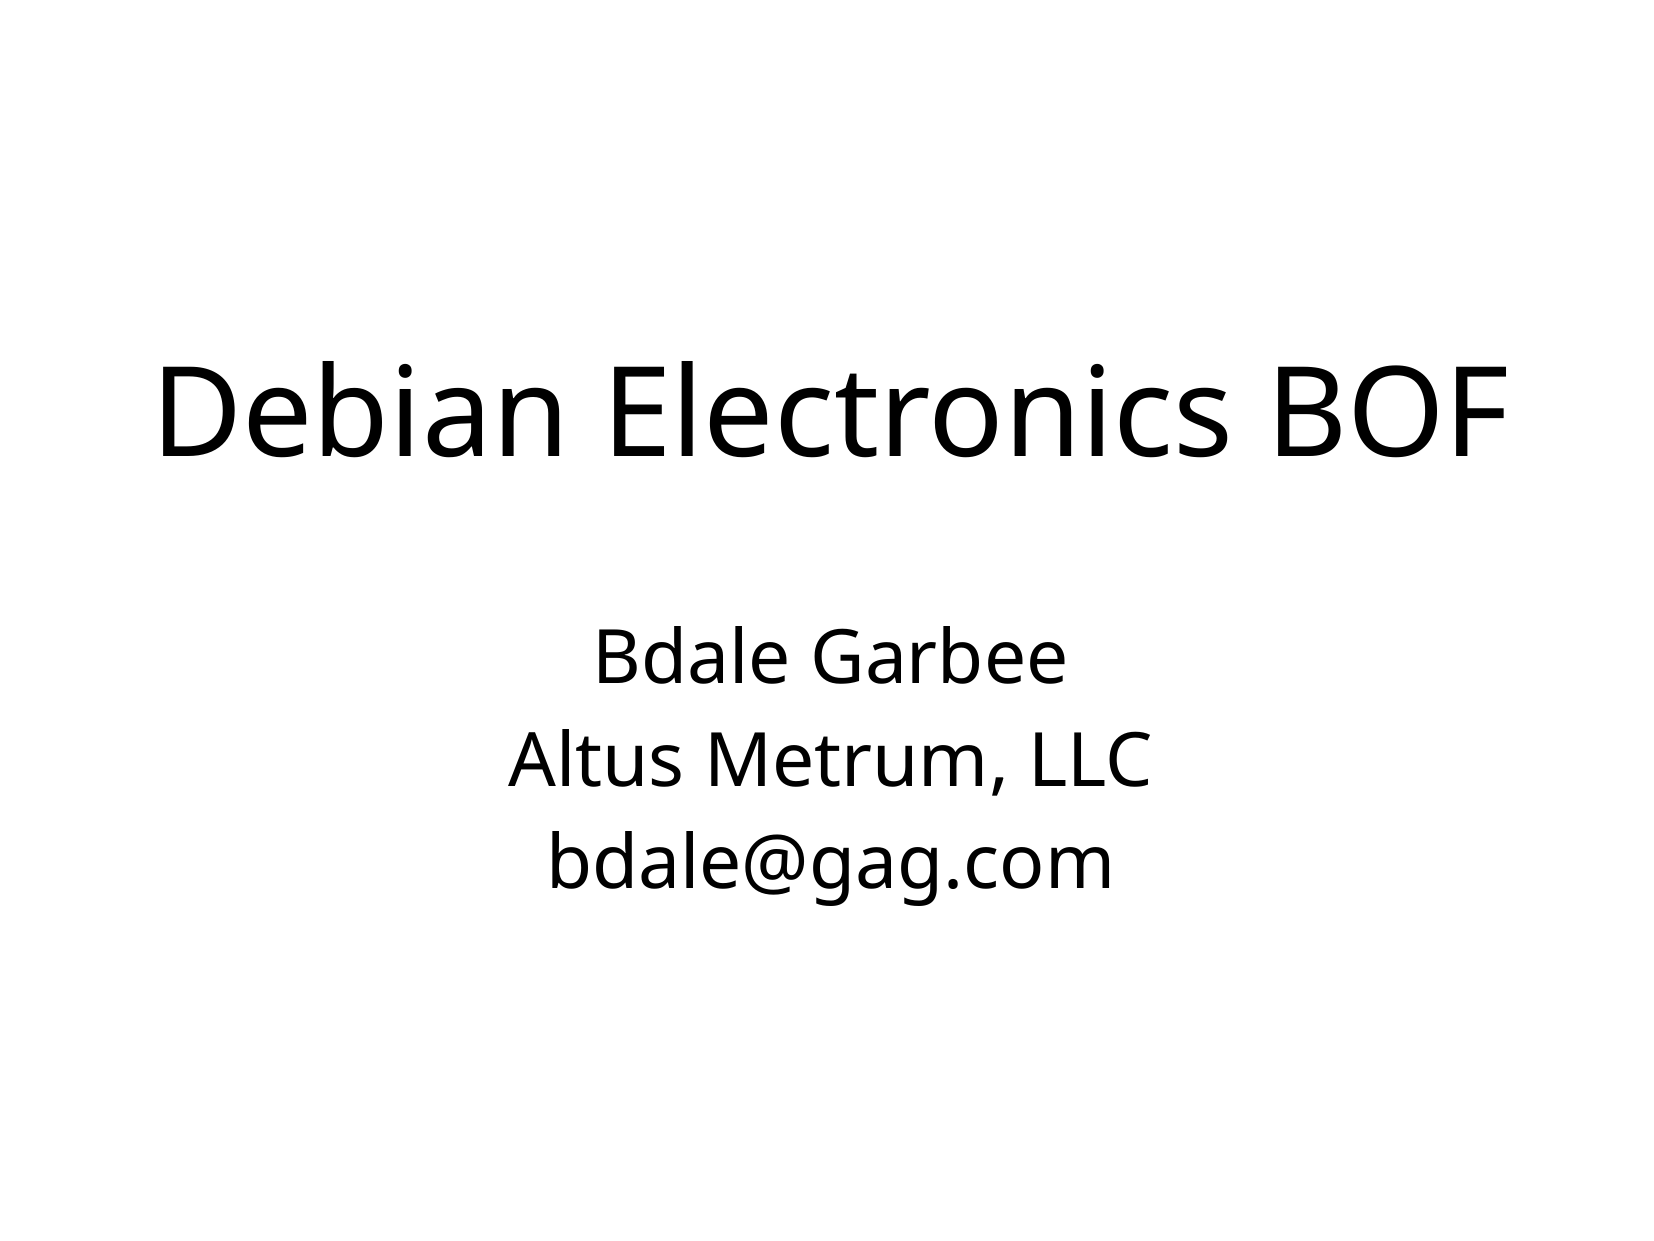

# Debian Electronics BOF Bdale Garbee Altus Metrum, LLC bdale@gag.com